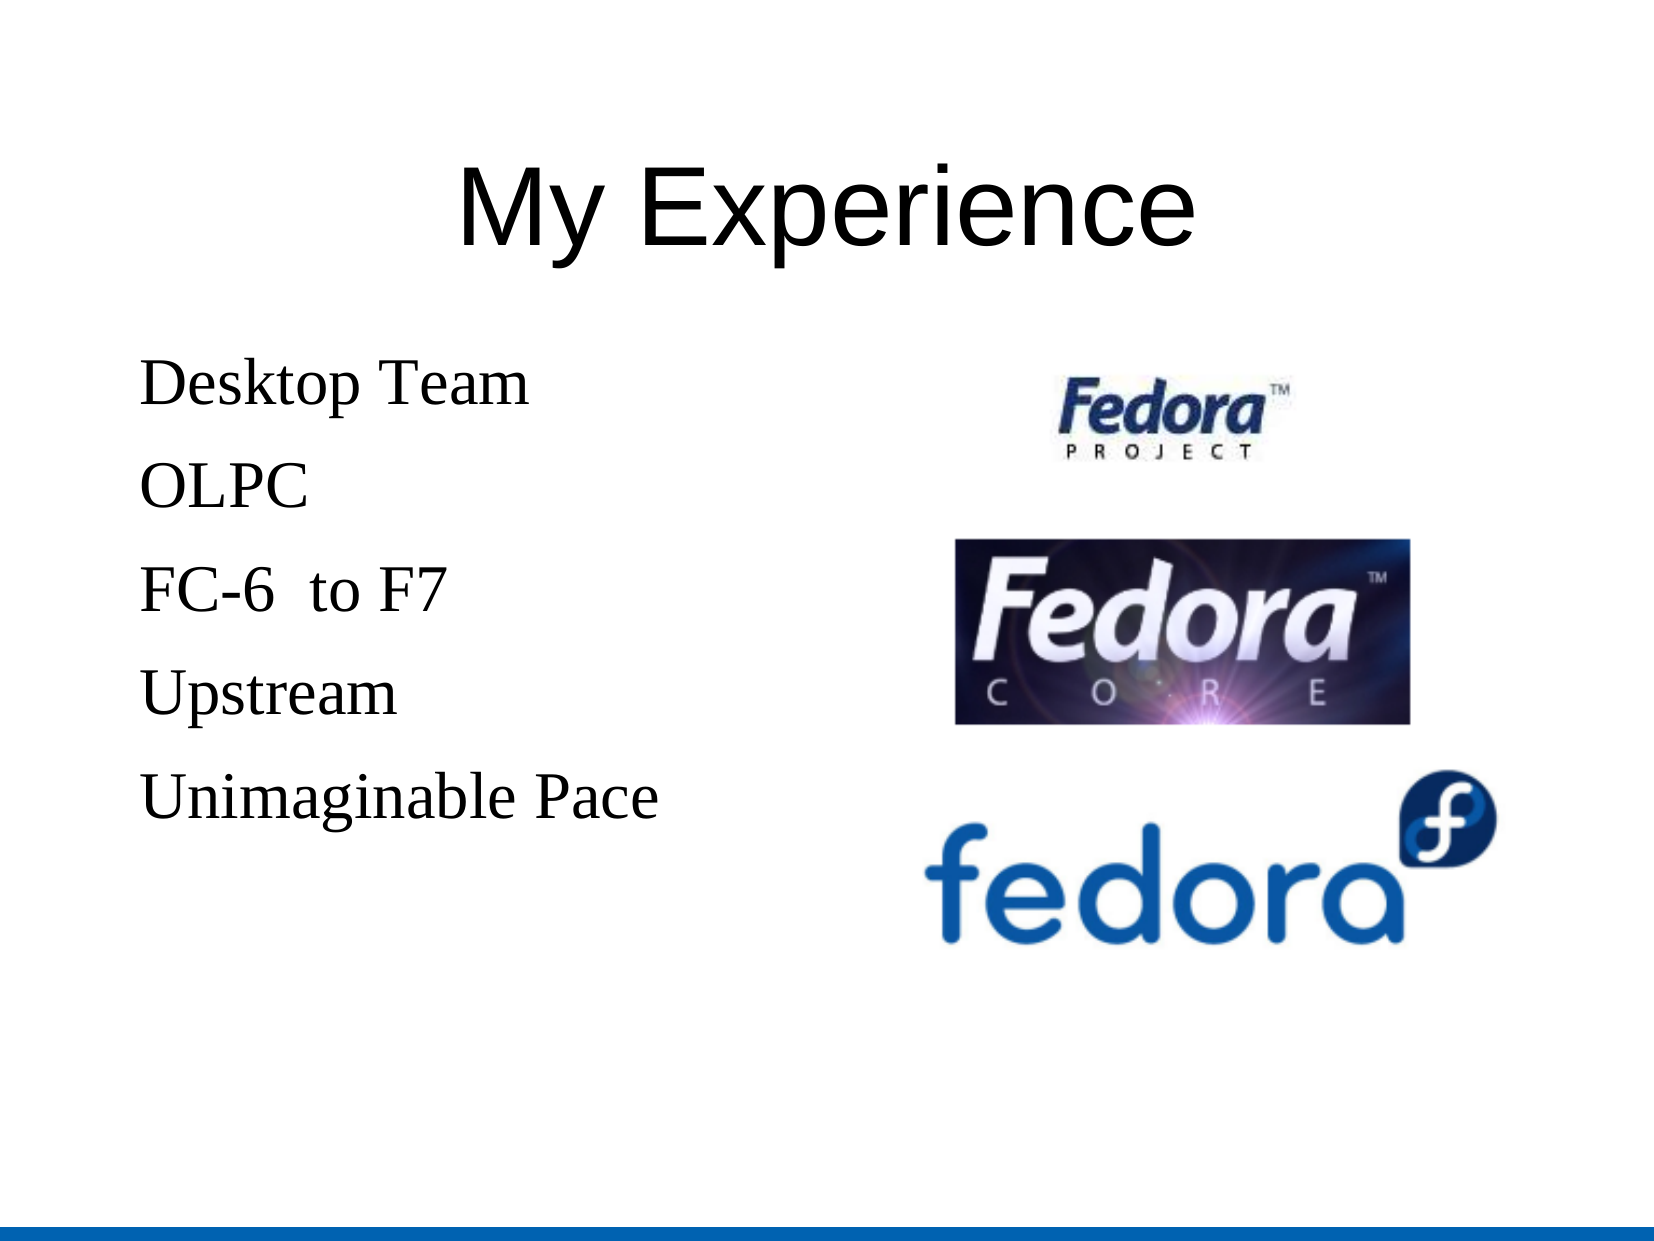

# My Experience
Desktop Team
OLPC
FC-6 to F7
Upstream
Unimaginable Pace